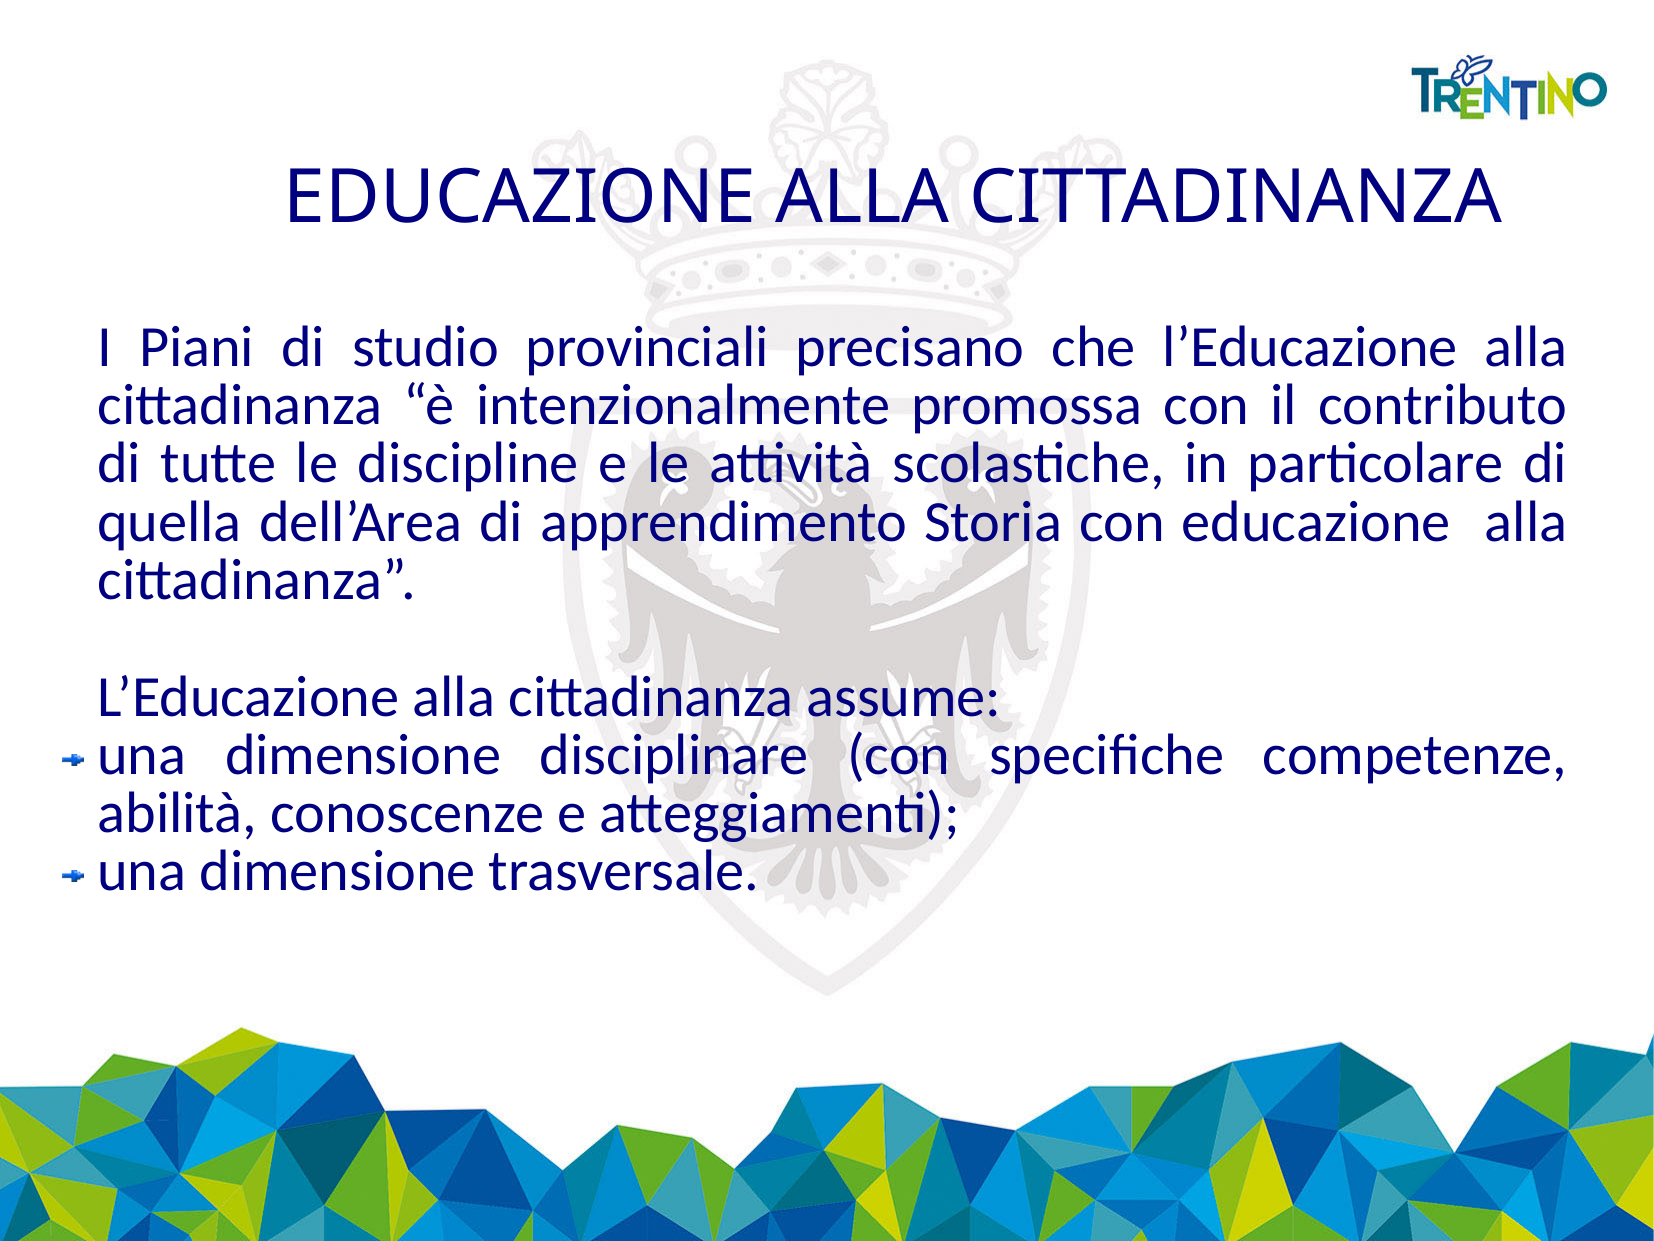

EDUCAZIONE ALLA CITTADINANZA
I Piani di studio provinciali precisano che l’Educazione alla cittadinanza “è intenzionalmente promossa con il contributo di tutte le discipline e le attività scolastiche, in particolare di quella dell’Area di apprendimento Storia con educazione alla cittadinanza”.
L’Educazione alla cittadinanza assume:
una dimensione disciplinare (con specifiche competenze, abilità, conoscenze e atteggiamenti);
una dimensione trasversale.